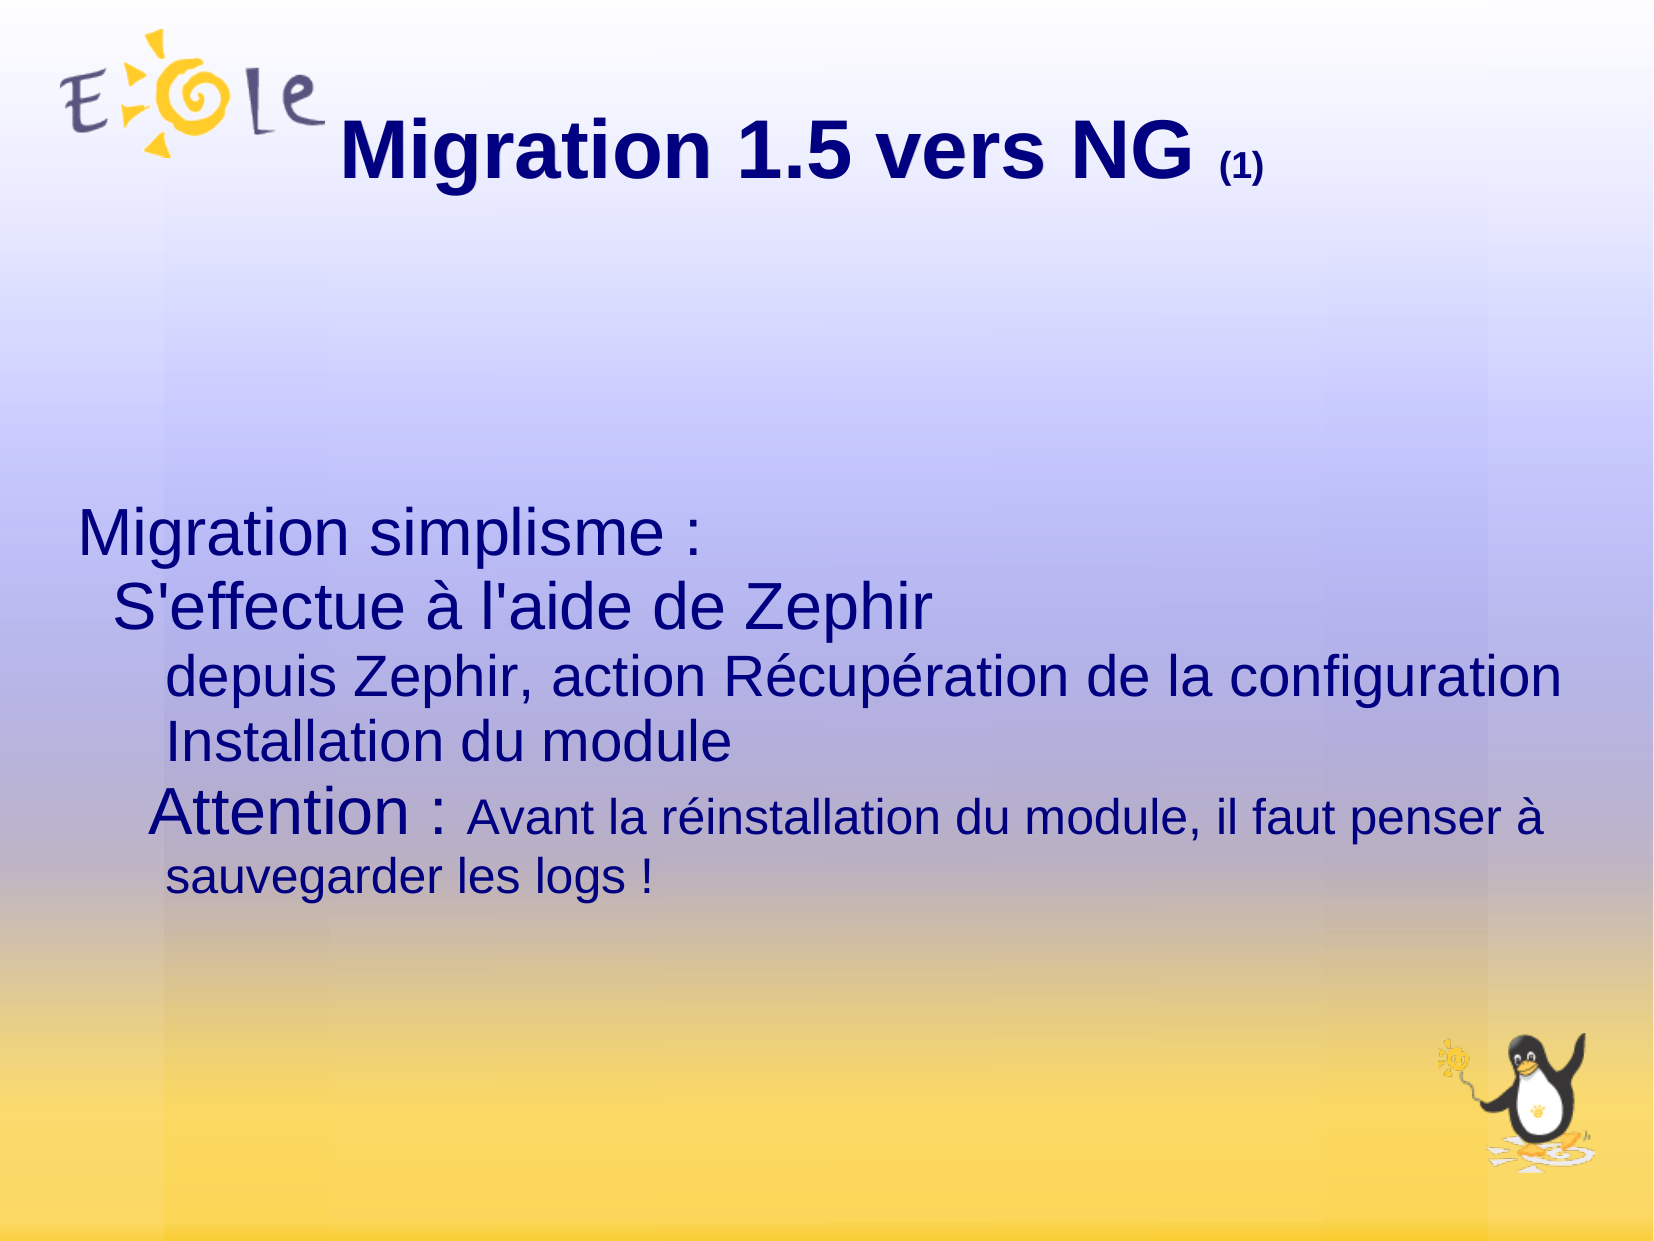

Migration 1.5 vers NG (1)
# Migration simplisme :
 S'effectue à l'aide de Zephir
depuis Zephir, action Récupération de la configuration
Installation du module
 Attention : Avant la réinstallation du module, il faut penser à sauvegarder les logs !